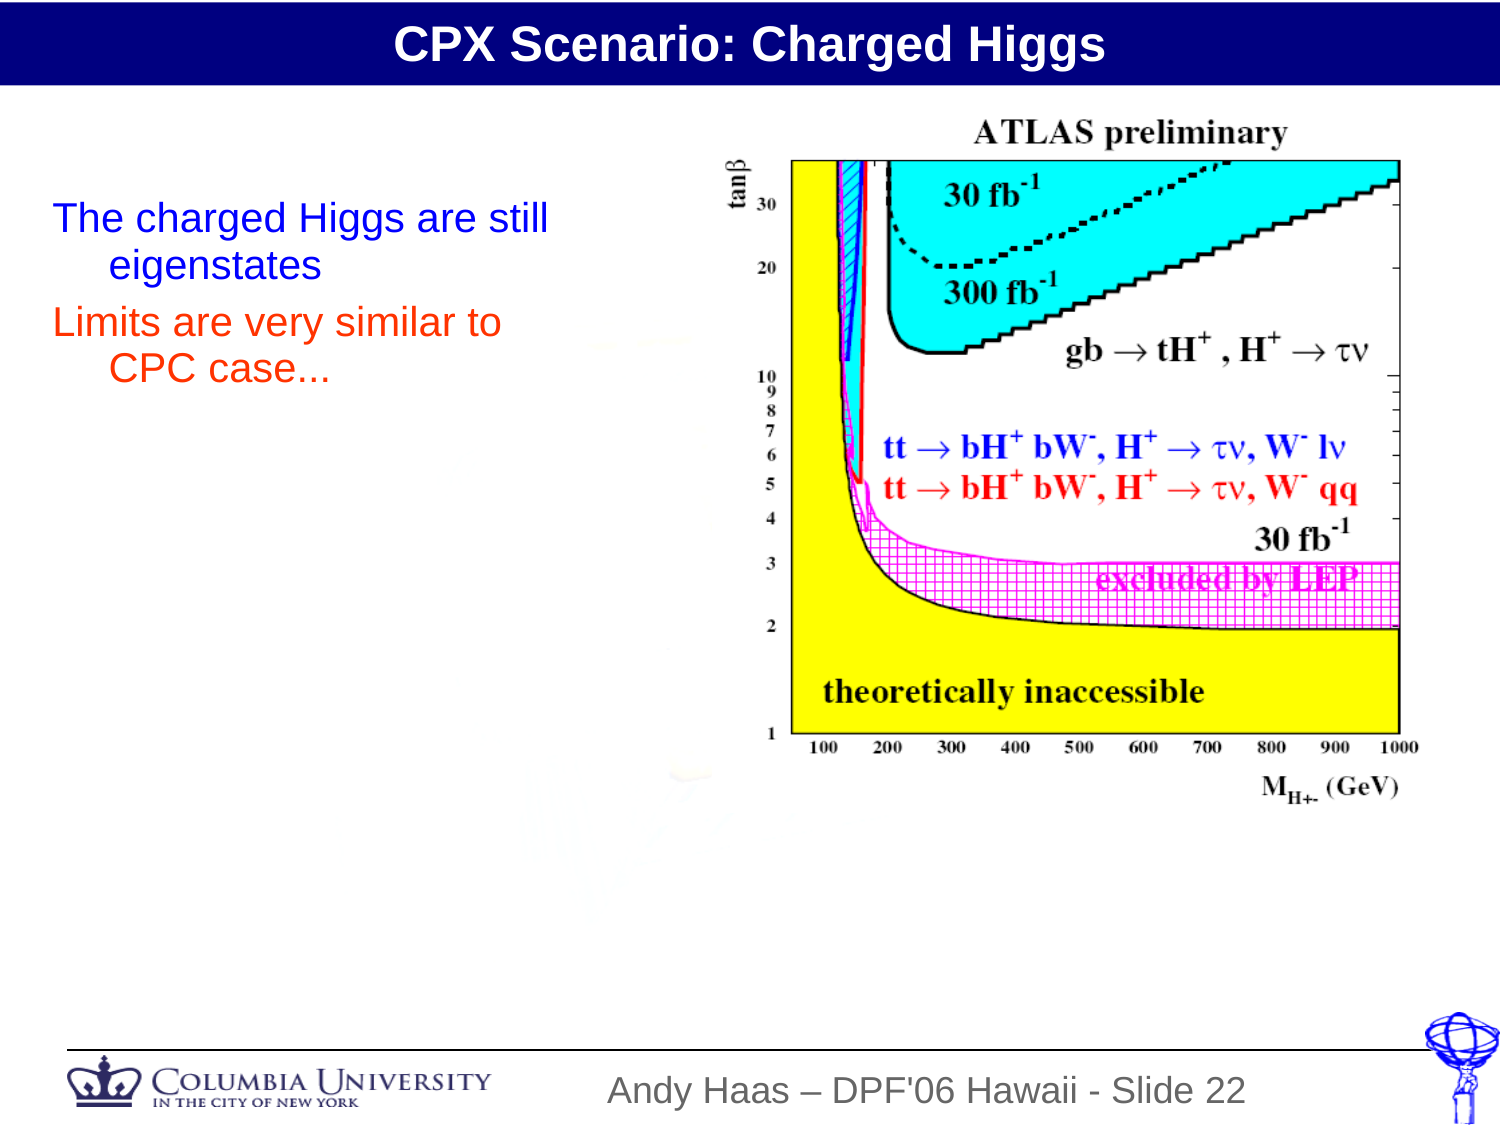

# CPX Scenario: Charged Higgs
The charged Higgs are still eigenstates
Limits are very similar to CPC case...